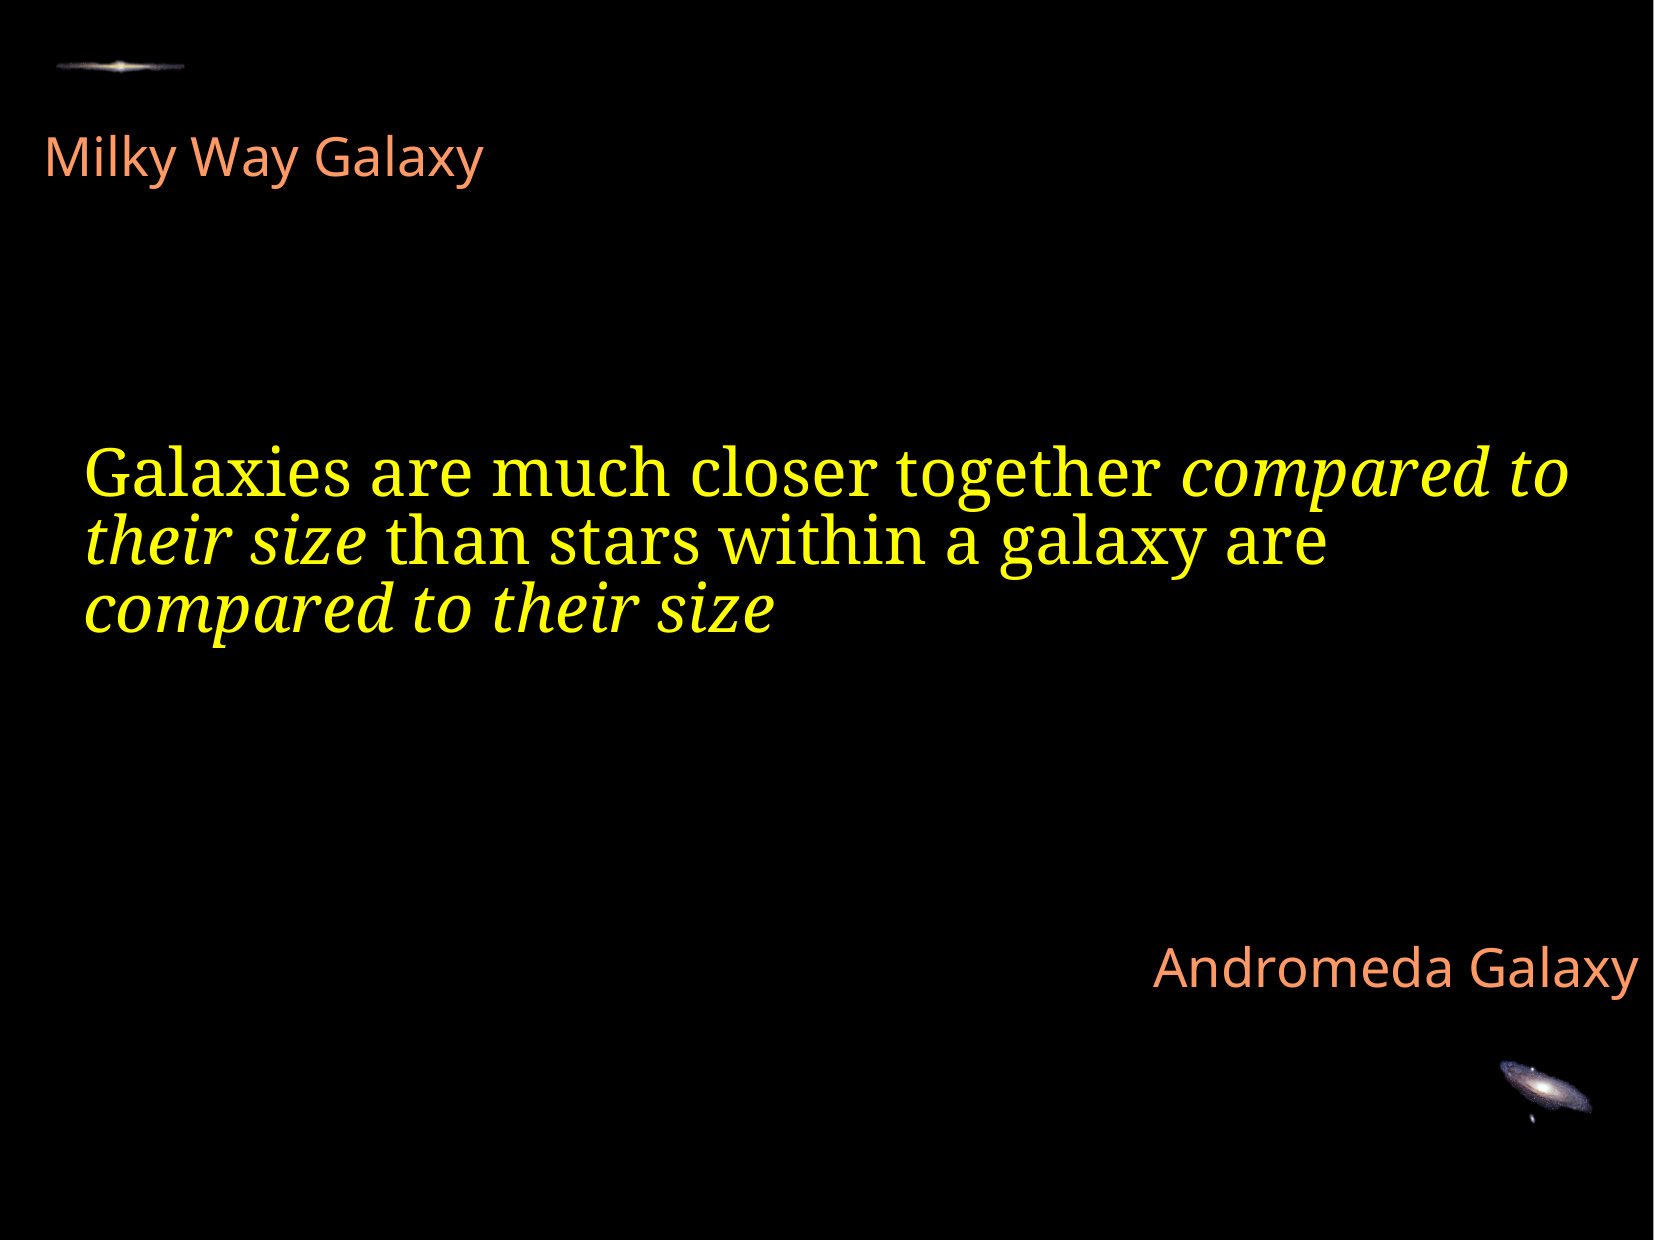

Milky Way Galaxy
Galaxies are much closer together compared to their size than stars within a galaxy are compared to their size
Andromeda Galaxy